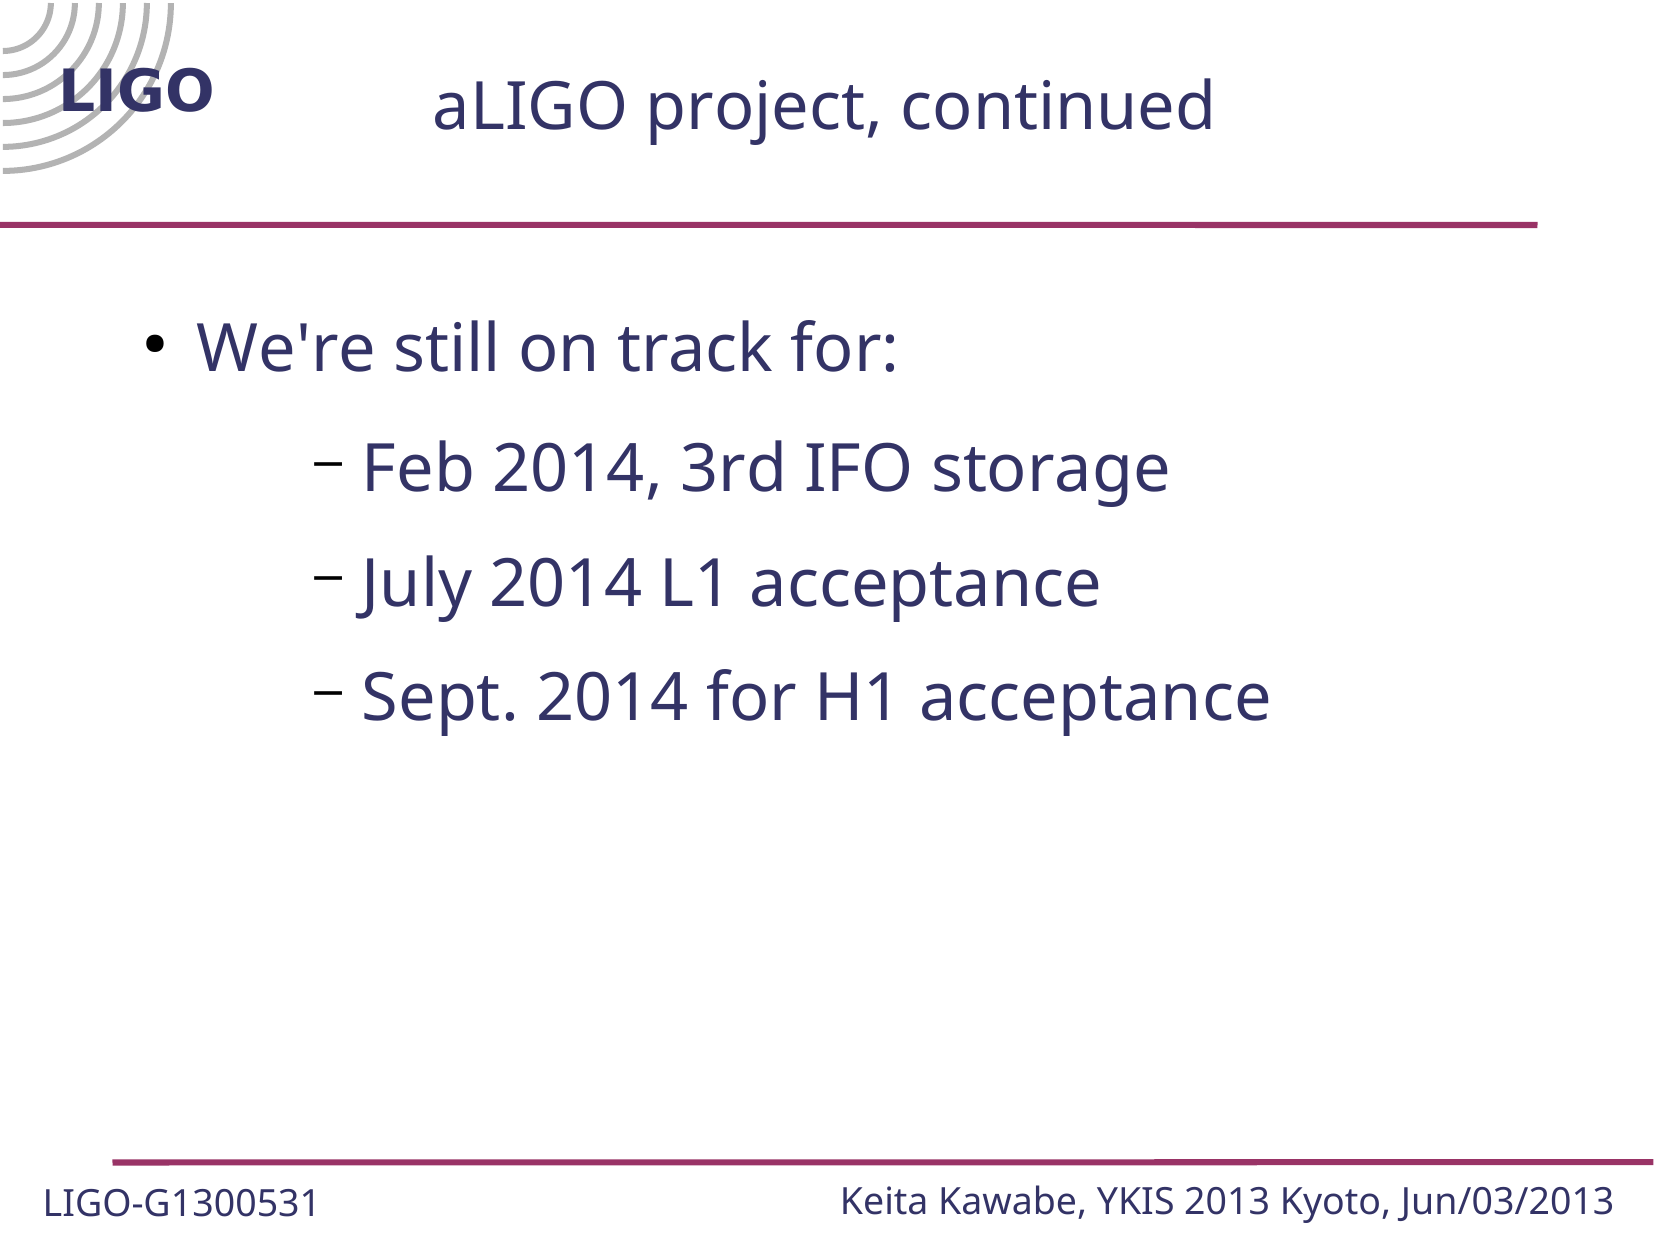

# aLIGO project, continued
We're still on track for:
Feb 2014, 3rd IFO storage
July 2014 L1 acceptance
Sept. 2014 for H1 acceptance